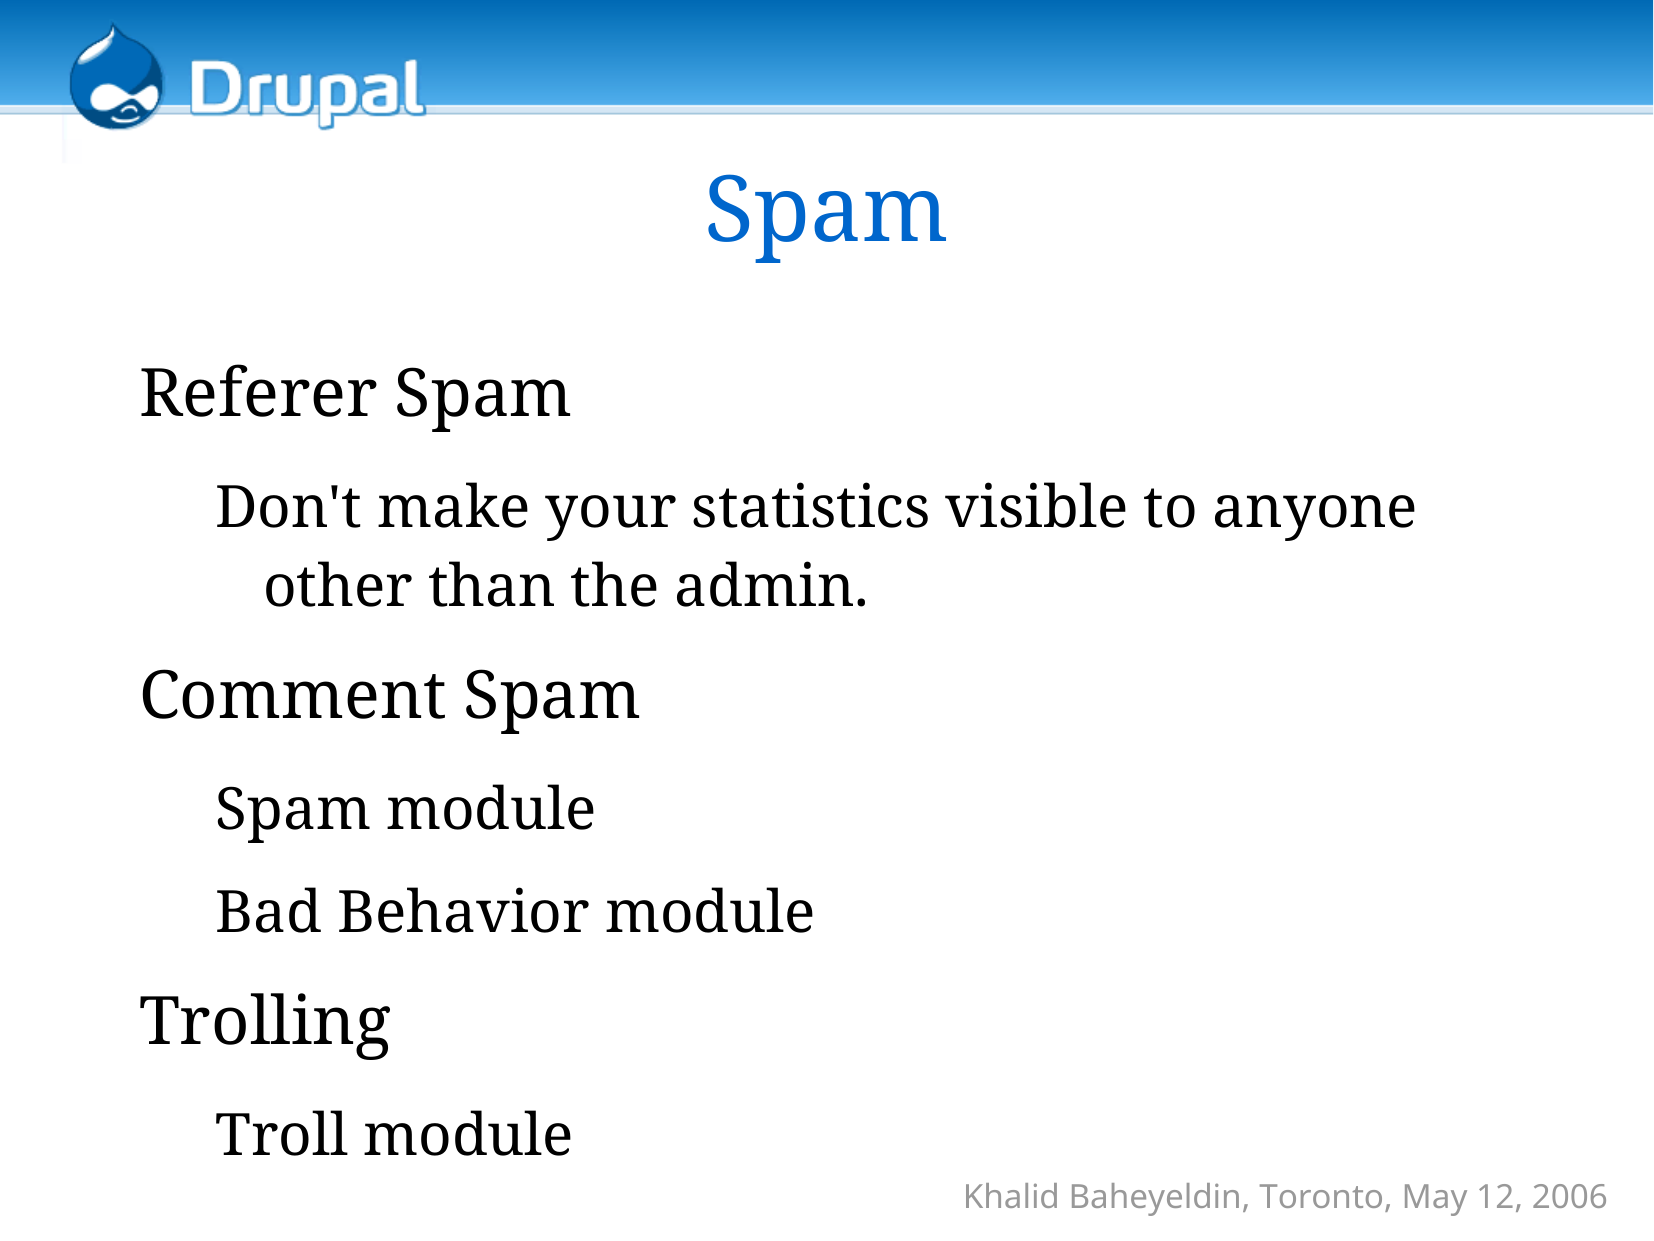

# Spam
Referer Spam
Don't make your statistics visible to anyone other than the admin.
Comment Spam
Spam module
Bad Behavior module
Trolling
Troll module